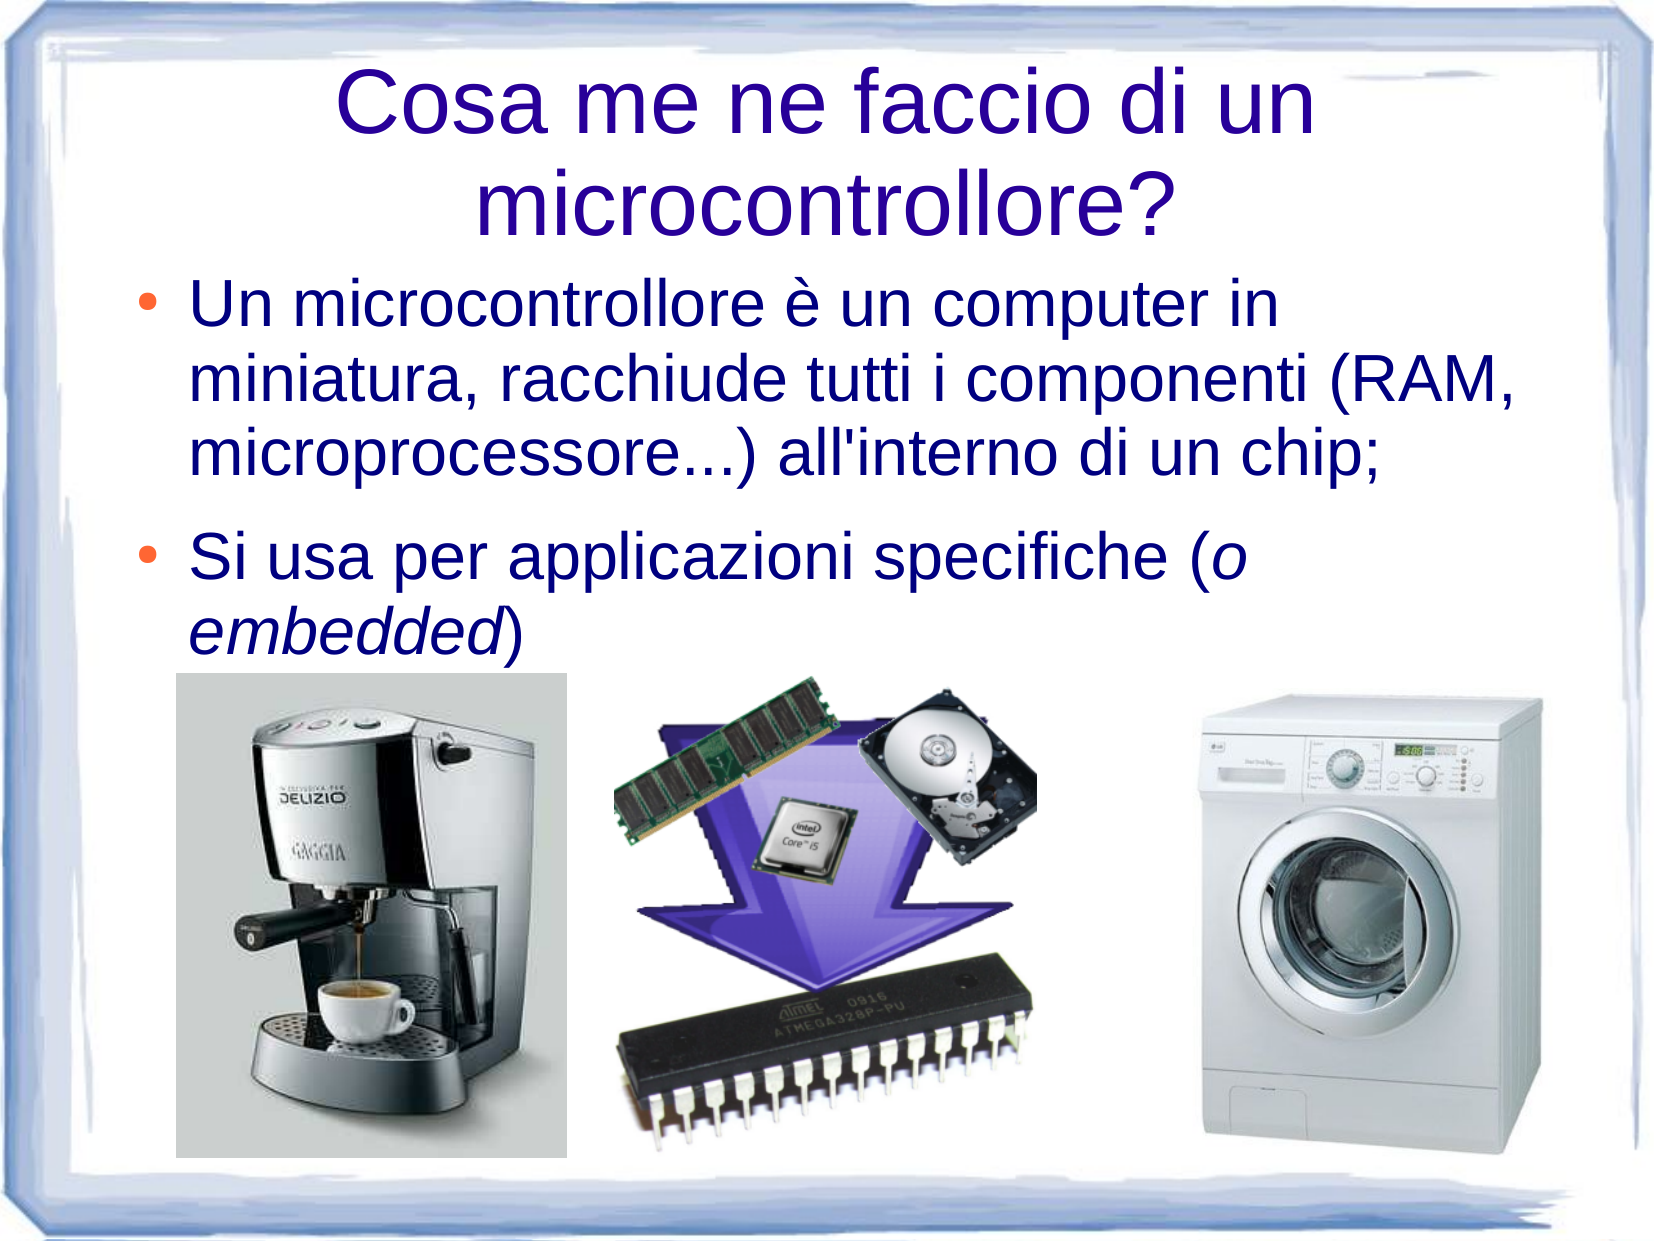

# Cosa me ne faccio di un microcontrollore?
Un microcontrollore è un computer in miniatura, racchiude tutti i componenti (RAM, microprocessore...) all'interno di un chip;
Si usa per applicazioni specifiche (o embedded)